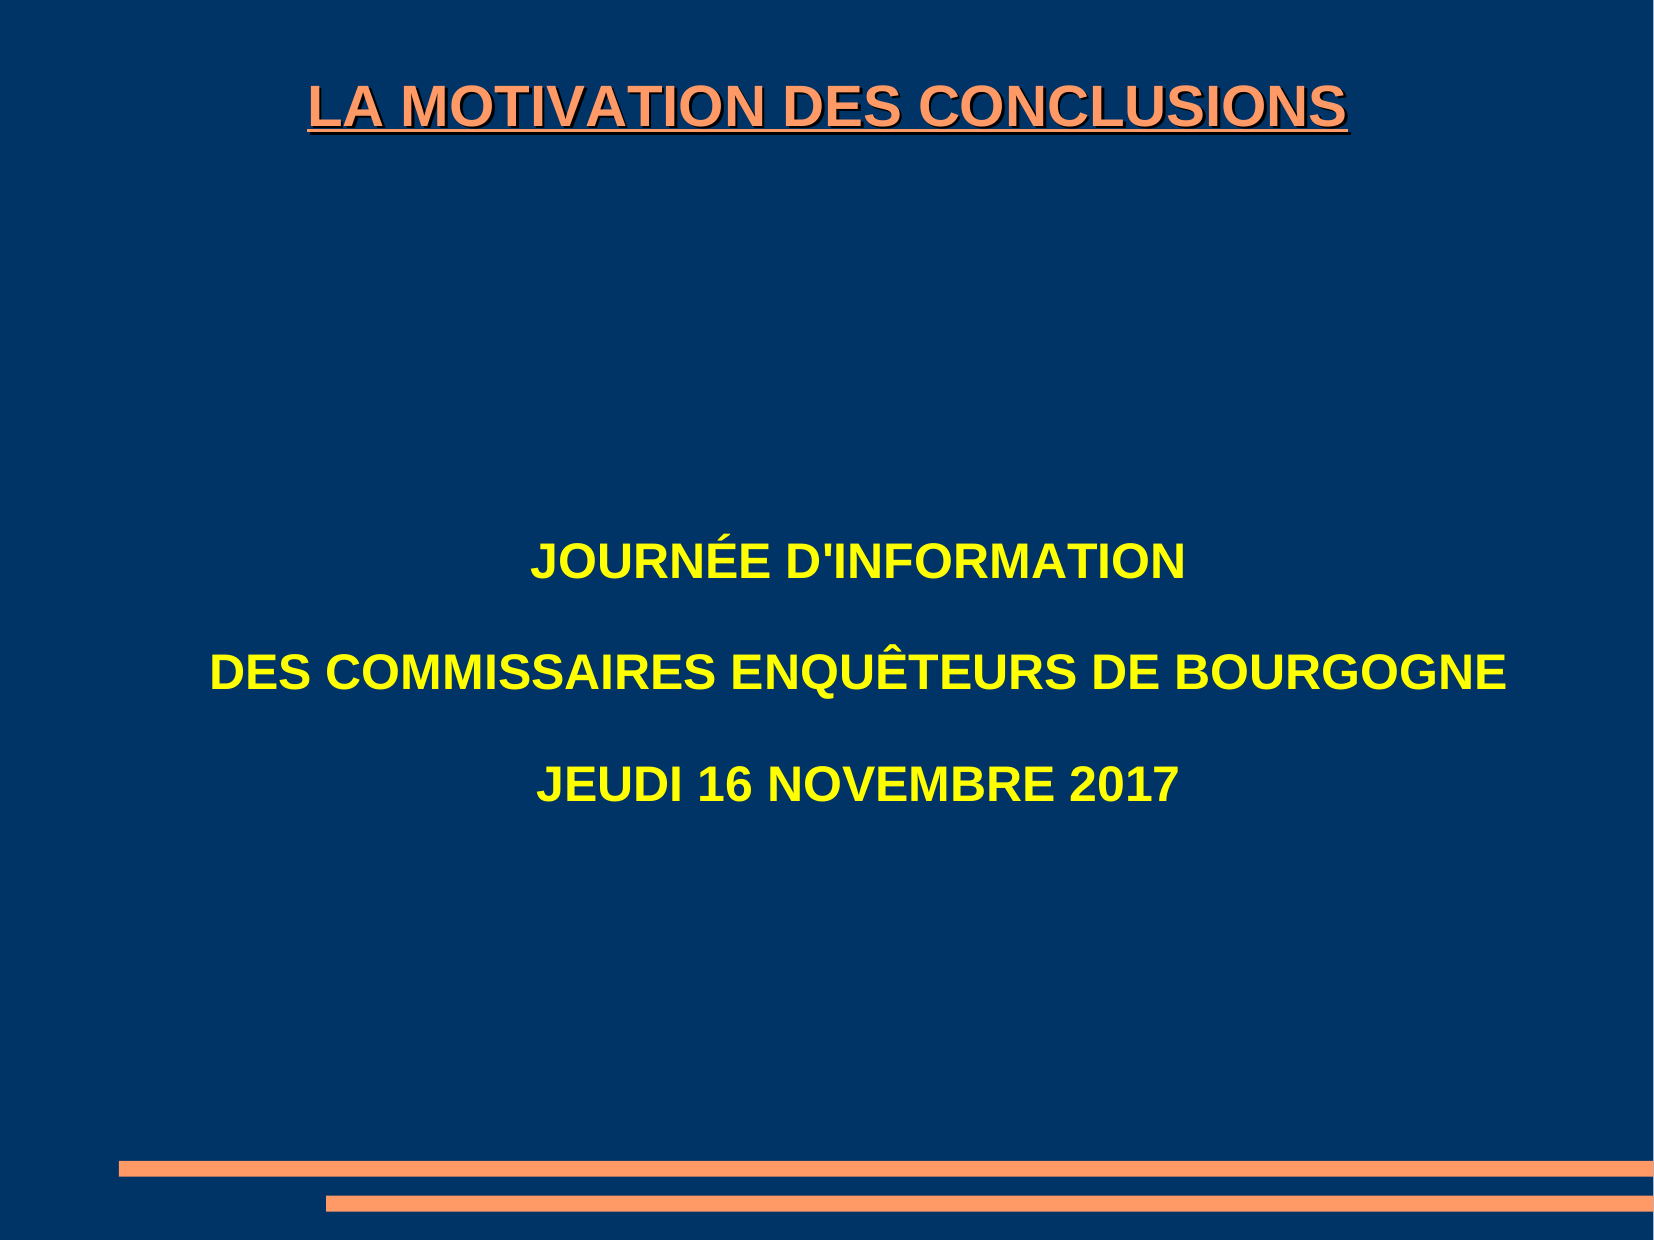

# LA MOTIVATION DES CONCLUSIONS
JOURNÉE D'INFORMATION
DES COMMISSAIRES ENQUÊTEURS DE BOURGOGNE
JEUDI 16 NOVEMBRE 2017